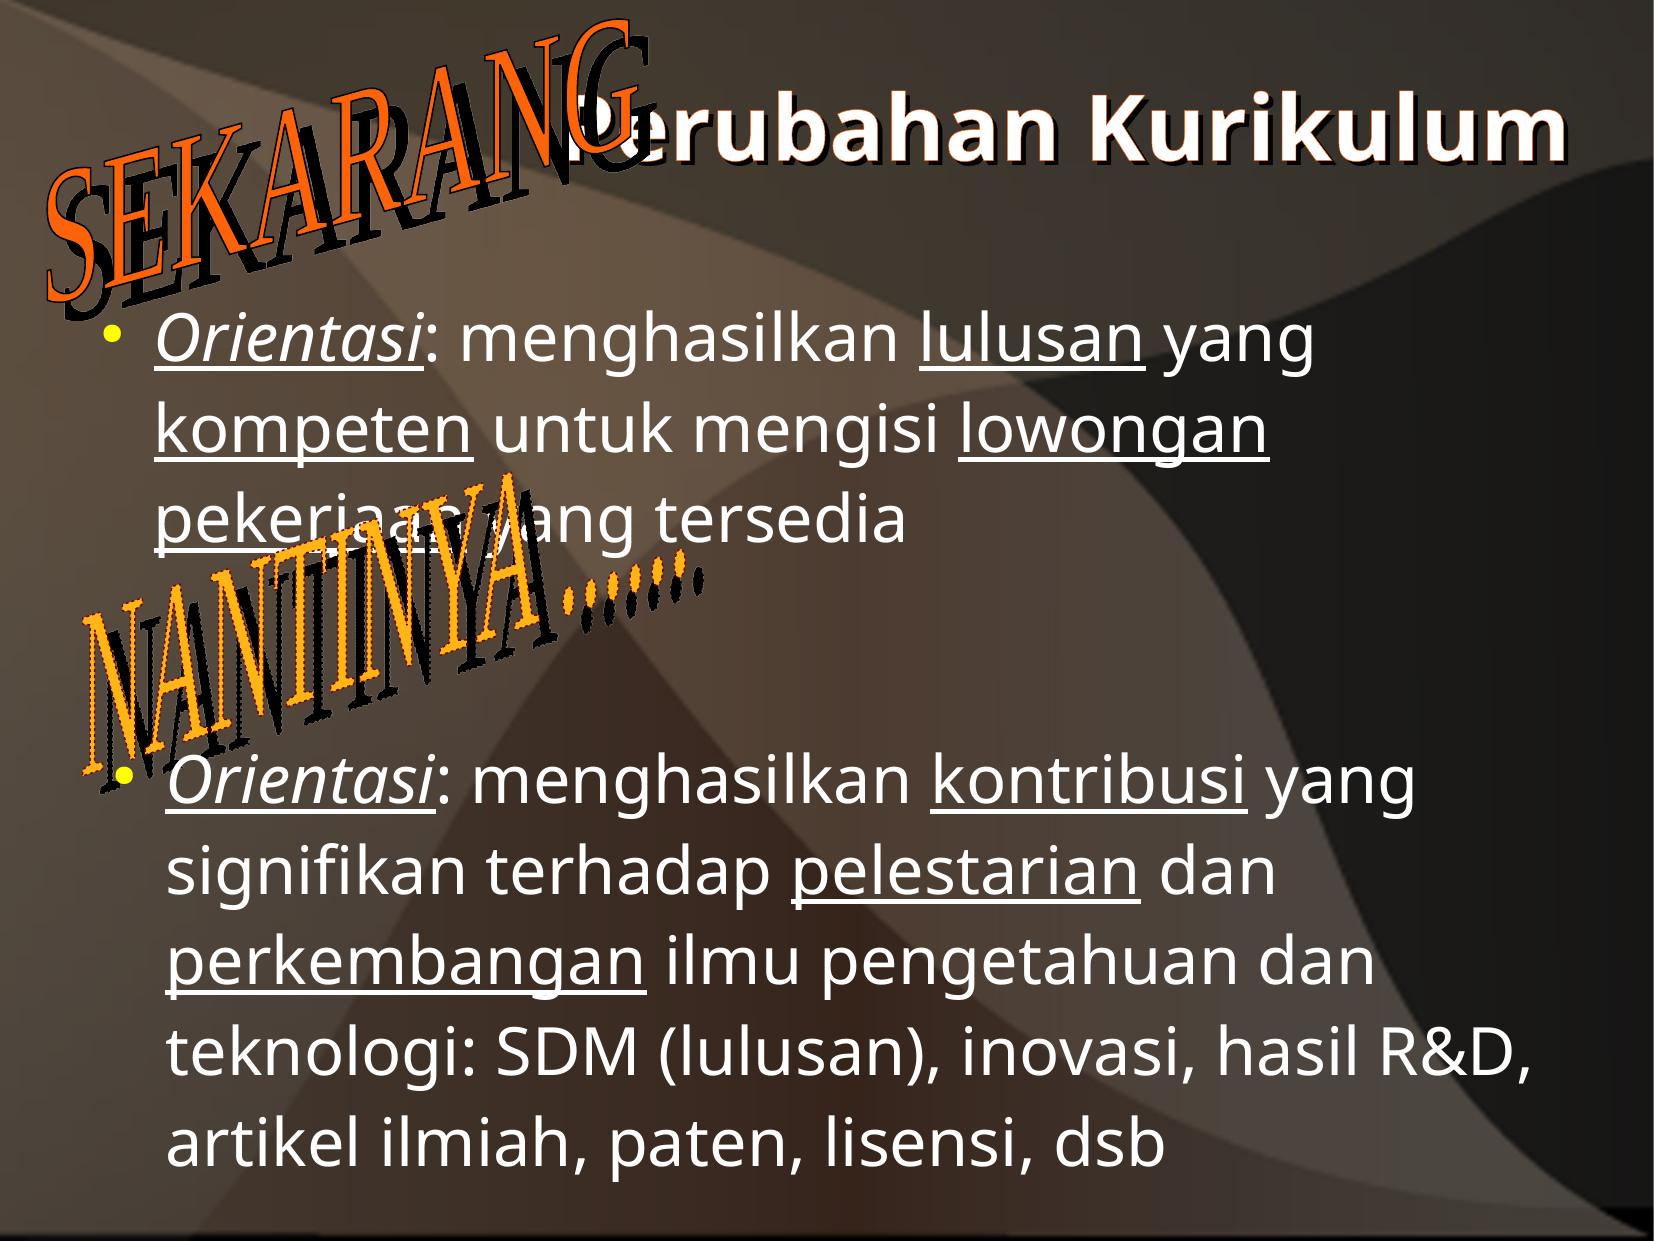

SEKARANG
Perubahan Kurikulum
# Orientasi: menghasilkan lulusan yang kompeten untuk mengisi lowongan pekerjaan yang tersedia
NANTINYA ......
Orientasi: menghasilkan kontribusi yang signifikan terhadap pelestarian dan perkembangan ilmu pengetahuan dan teknologi: SDM (lulusan), inovasi, hasil R&D, artikel ilmiah, paten, lisensi, dsb